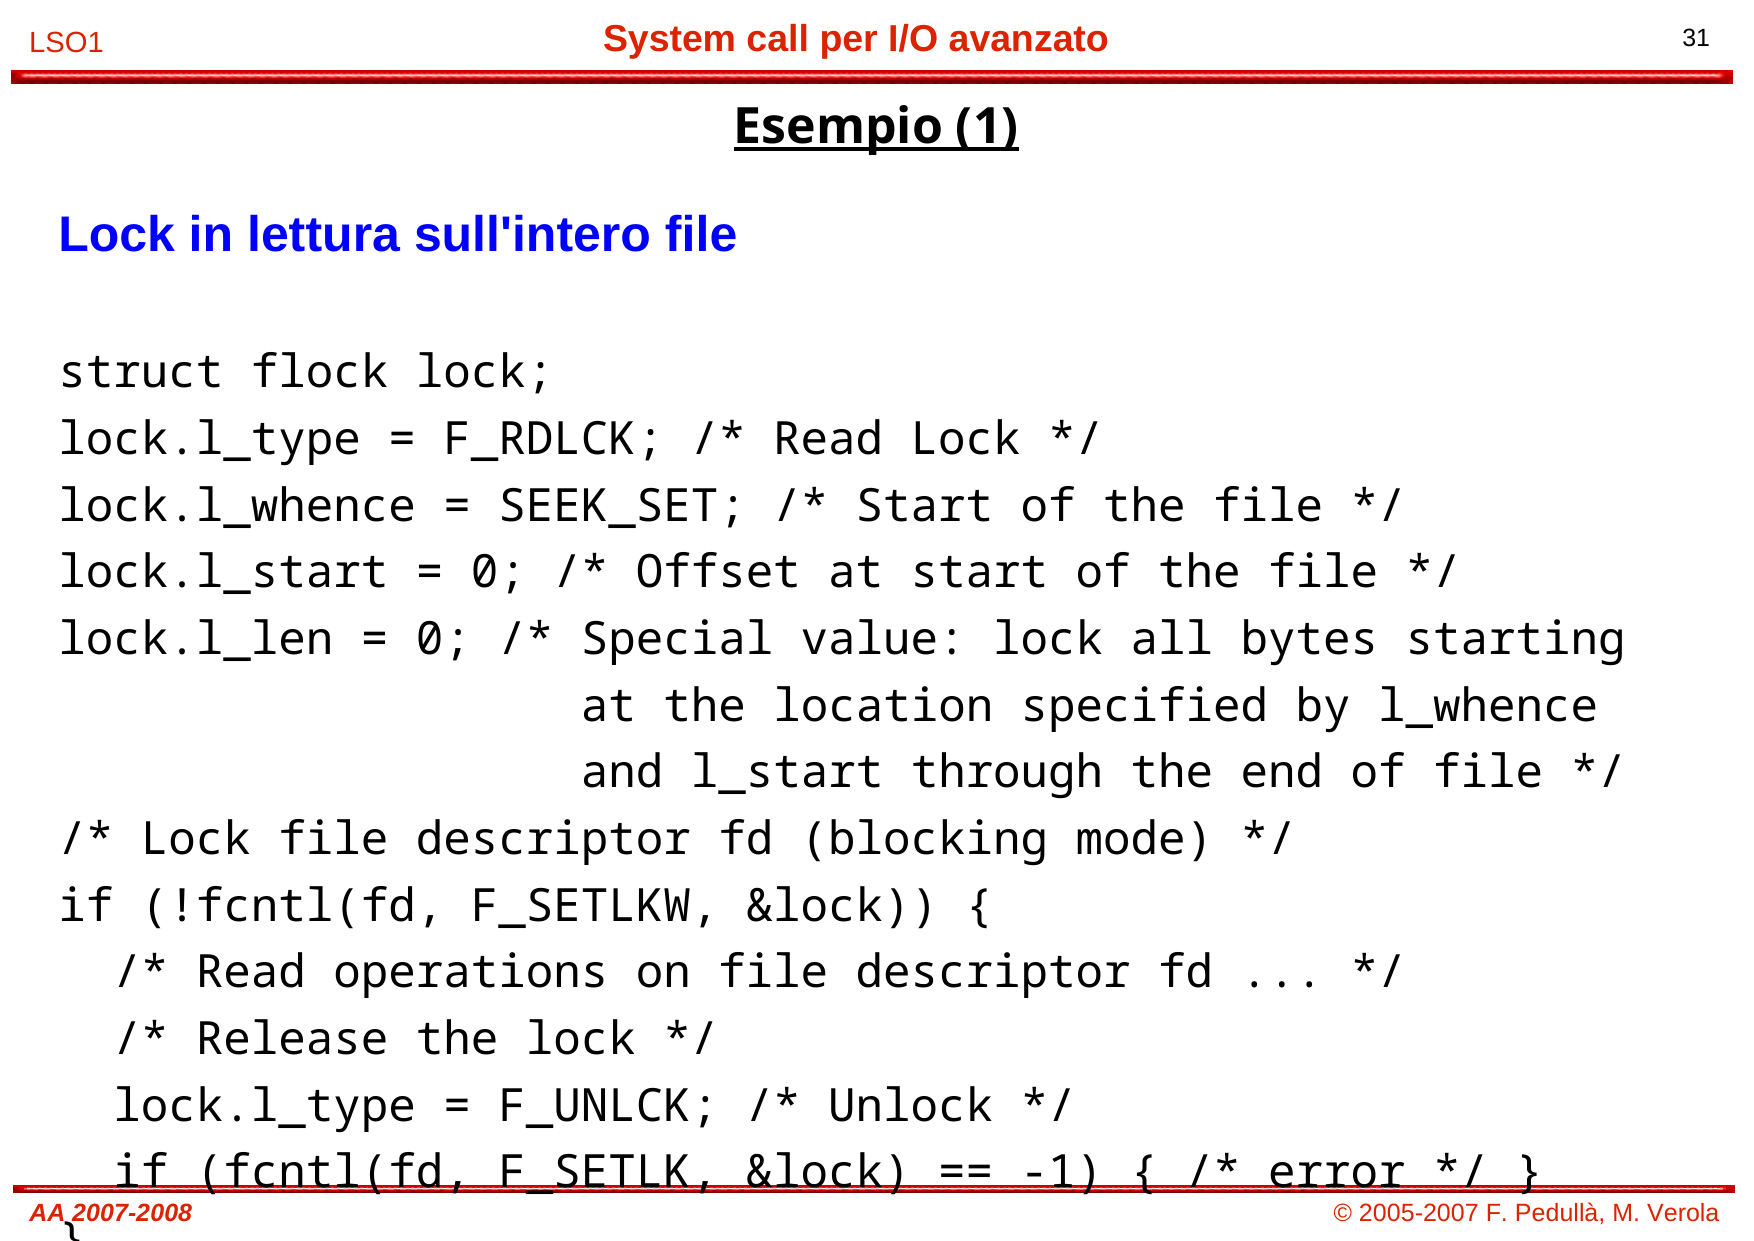

# Esempio (1)
Lock in lettura sull'intero file
struct flock lock;
lock.l_type = F_RDLCK; /* Read Lock */
lock.l_whence = SEEK_SET; /* Start of the file */
lock.l_start = 0; /* Offset at start of the file */
lock.l_len = 0; /* Special value: lock all bytes starting
 at the location specified by l_whence
 and l_start through the end of file */
/* Lock file descriptor fd (blocking mode) */
if (!fcntl(fd, F_SETLKW, &lock)) {
 /* Read operations on file descriptor fd ... */
 /* Release the lock */
 lock.l_type = F_UNLCK; /* Unlock */
 if (fcntl(fd, F_SETLK, &lock) == -1) { /* error */ }
}